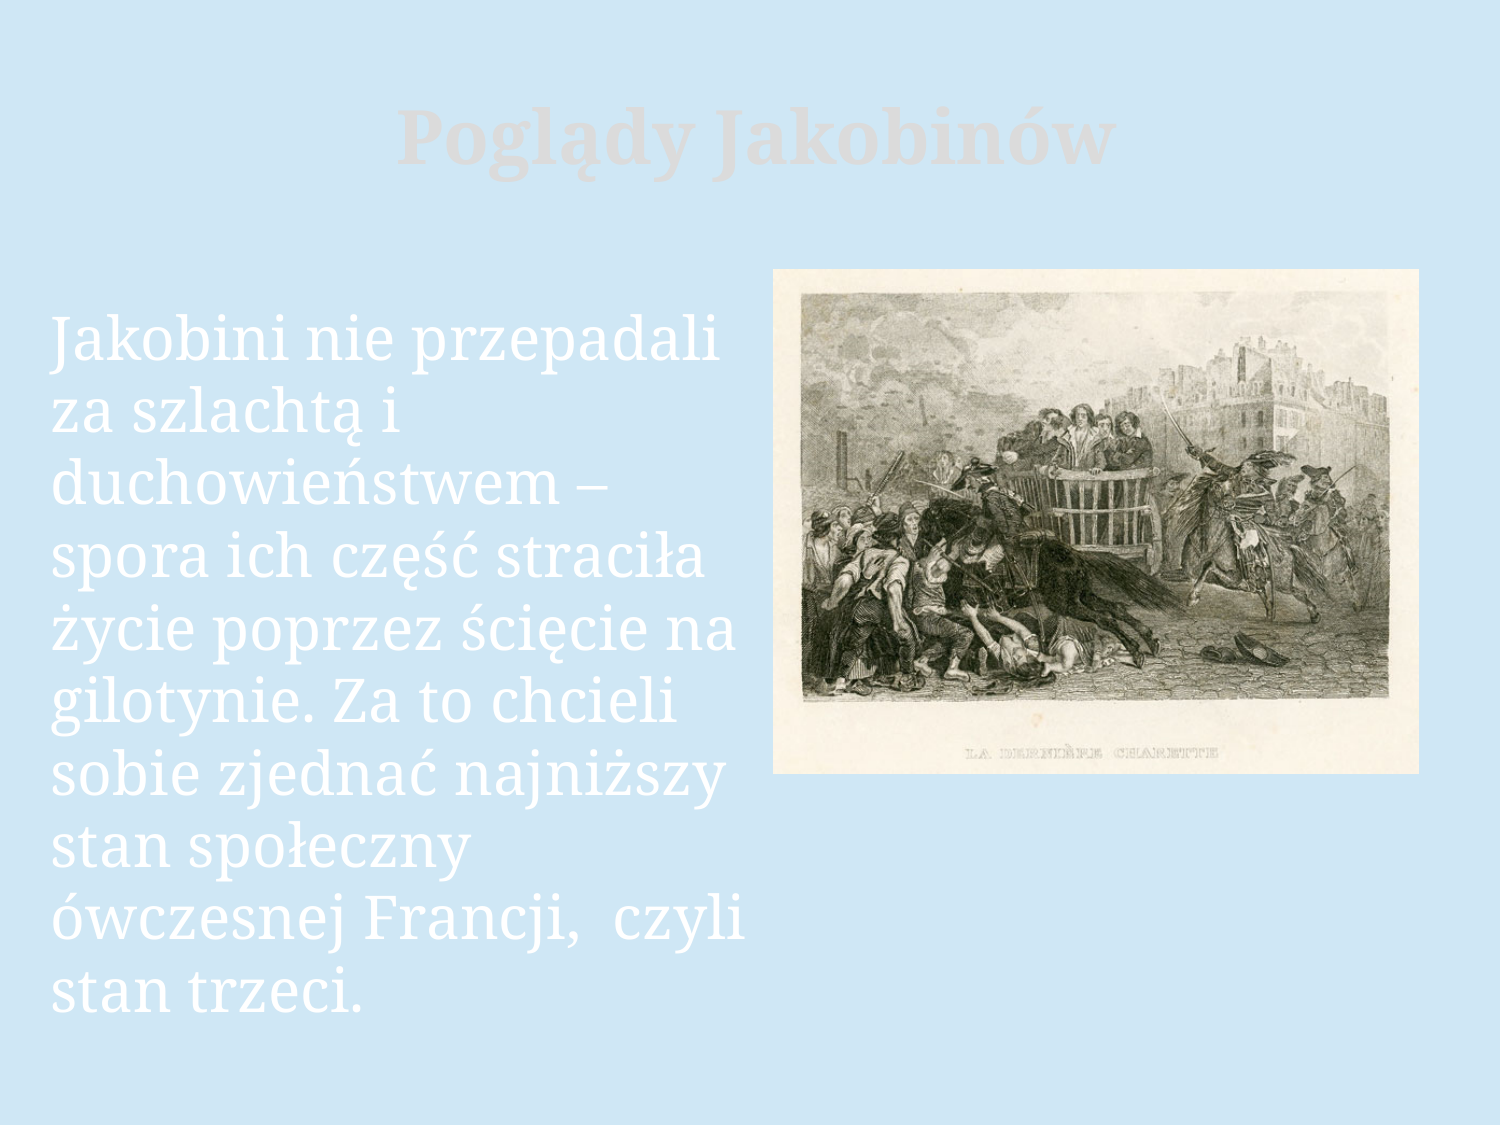

Poglądy Jakobinów
# Jakobini nie przepadali za szlachtą i duchowieństwem – spora ich część straciła życie poprzez ścięcie na gilotynie. Za to chcieli sobie zjednać najniższy stan społeczny ówczesnej Francji, czyli stan trzeci.